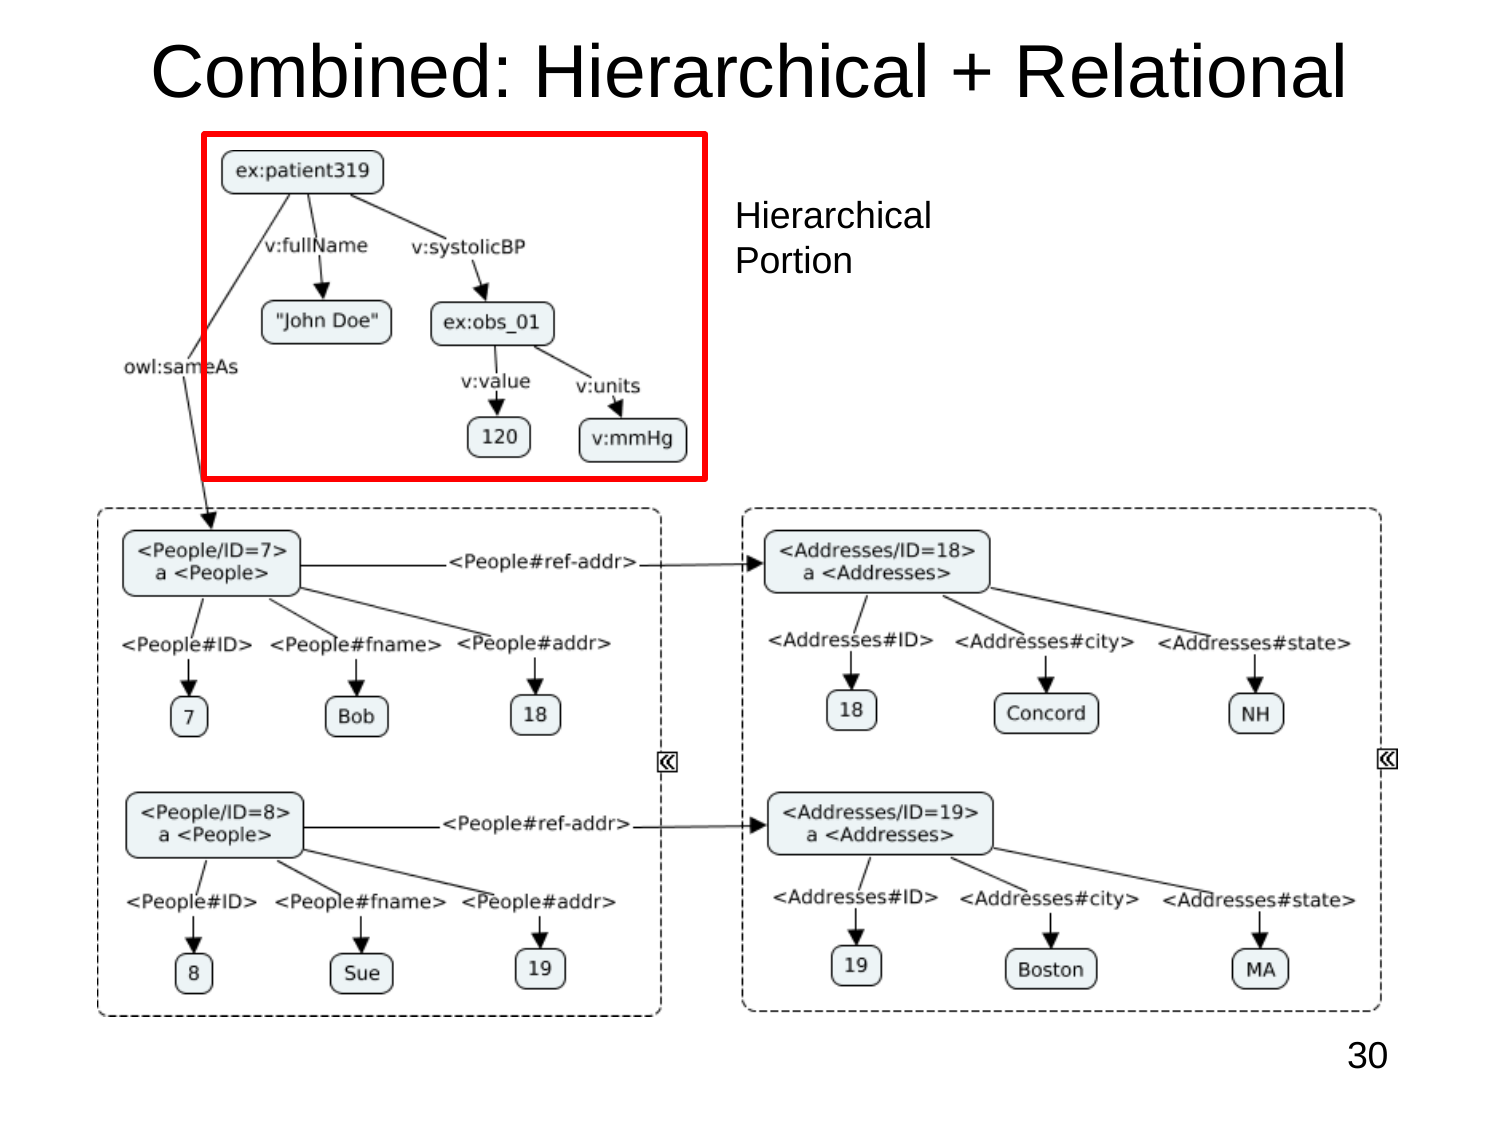

# Combined: Hierarchical + Relational
Hierarchical
Portion
30